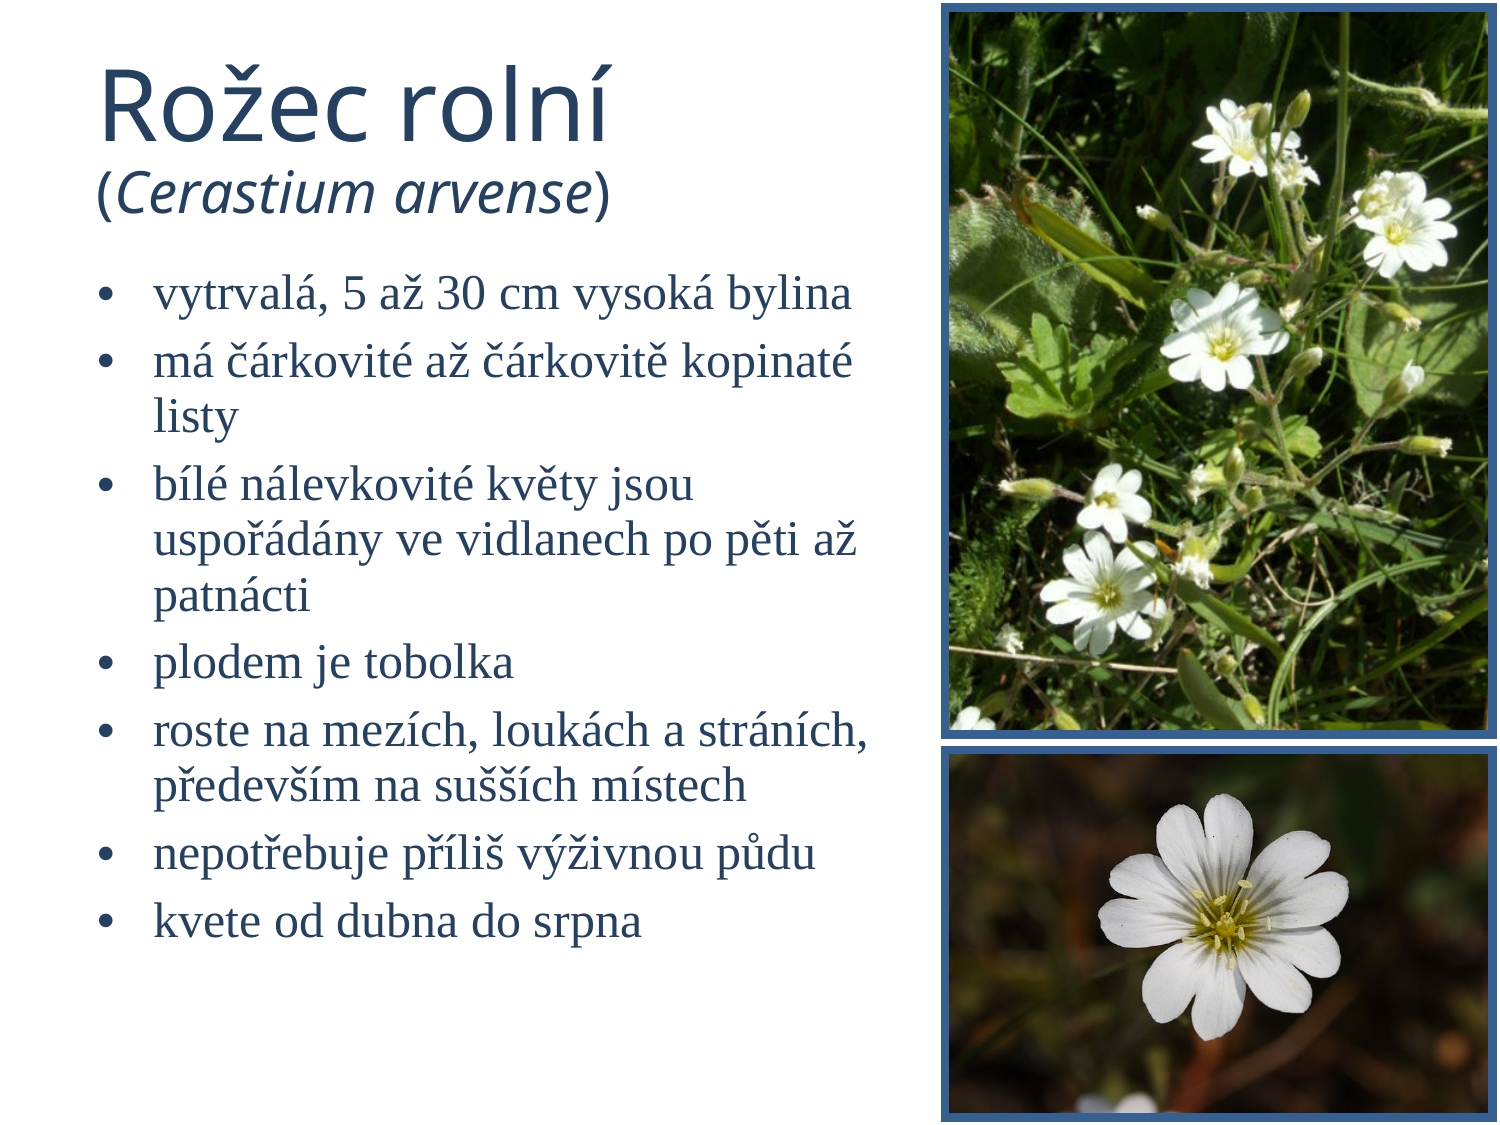

Rožec rolní
(Cerastium arvense)
# vytrvalá, 5 až 30 cm vysoká bylina
má čárkovité až čárkovitě kopinaté listy
bílé nálevkovité květy jsou uspořádány ve vidlanech po pěti až patnácti
plodem je tobolka
roste na mezích, loukách a stráních, především na sušších místech
nepotřebuje příliš výživnou půdu
kvete od dubna do srpna